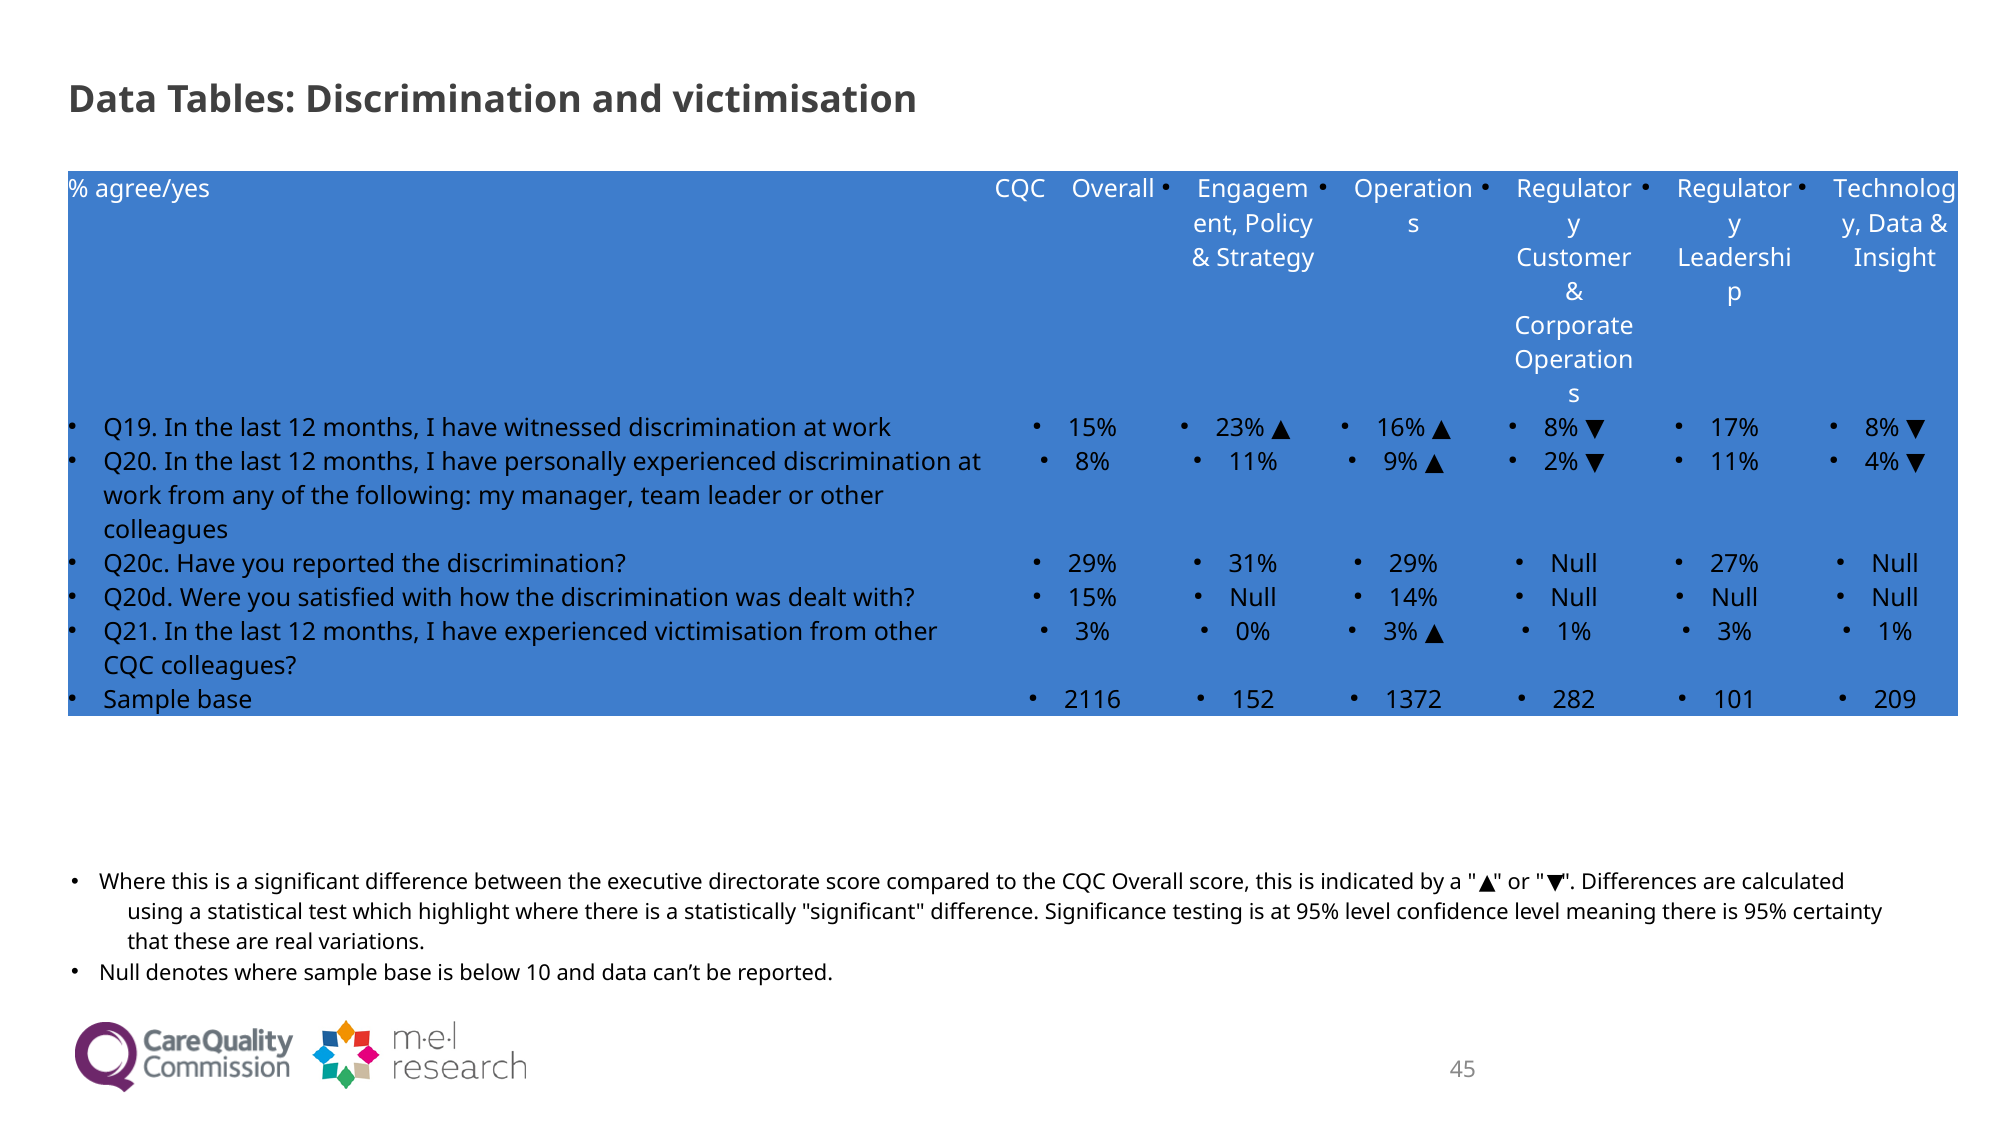

# Data Tables: Discrimination and victimisation
| % agree/yes | CQC Overall | Engagement, Policy & Strategy | Operations | Regulatory Customer & Corporate Operations | Regulatory Leadership | Technology, Data & Insight |
| --- | --- | --- | --- | --- | --- | --- |
| Q19. In the last 12 months, I have witnessed discrimination at work | 15% | 23% ▲ | 16% ▲ | 8% ▼ | 17% | 8% ▼ |
| Q20. In the last 12 months, I have personally experienced discrimination at work from any of the following: my manager, team leader or other colleagues | 8% | 11% | 9% ▲ | 2% ▼ | 11% | 4% ▼ |
| Q20c. Have you reported the discrimination? | 29% | 31% | 29% | Null | 27% | Null |
| Q20d. Were you satisfied with how the discrimination was dealt with? | 15% | Null | 14% | Null | Null | Null |
| Q21. In the last 12 months, I have experienced victimisation from other CQC colleagues? | 3% | 0% | 3% ▲ | 1% | 3% | 1% |
| Sample base | 2116 | 152 | 1372 | 282 | 101 | 209 |
Where this is a significant difference between the executive directorate score compared to the CQC Overall score, this is indicated by a "▲" or "▼". Differences are calculated using a statistical test which highlight where there is a statistically "significant" difference. Significance testing is at 95% level confidence level meaning there is 95% certainty that these are real variations.
Null denotes where sample base is below 10 and data can’t be reported.